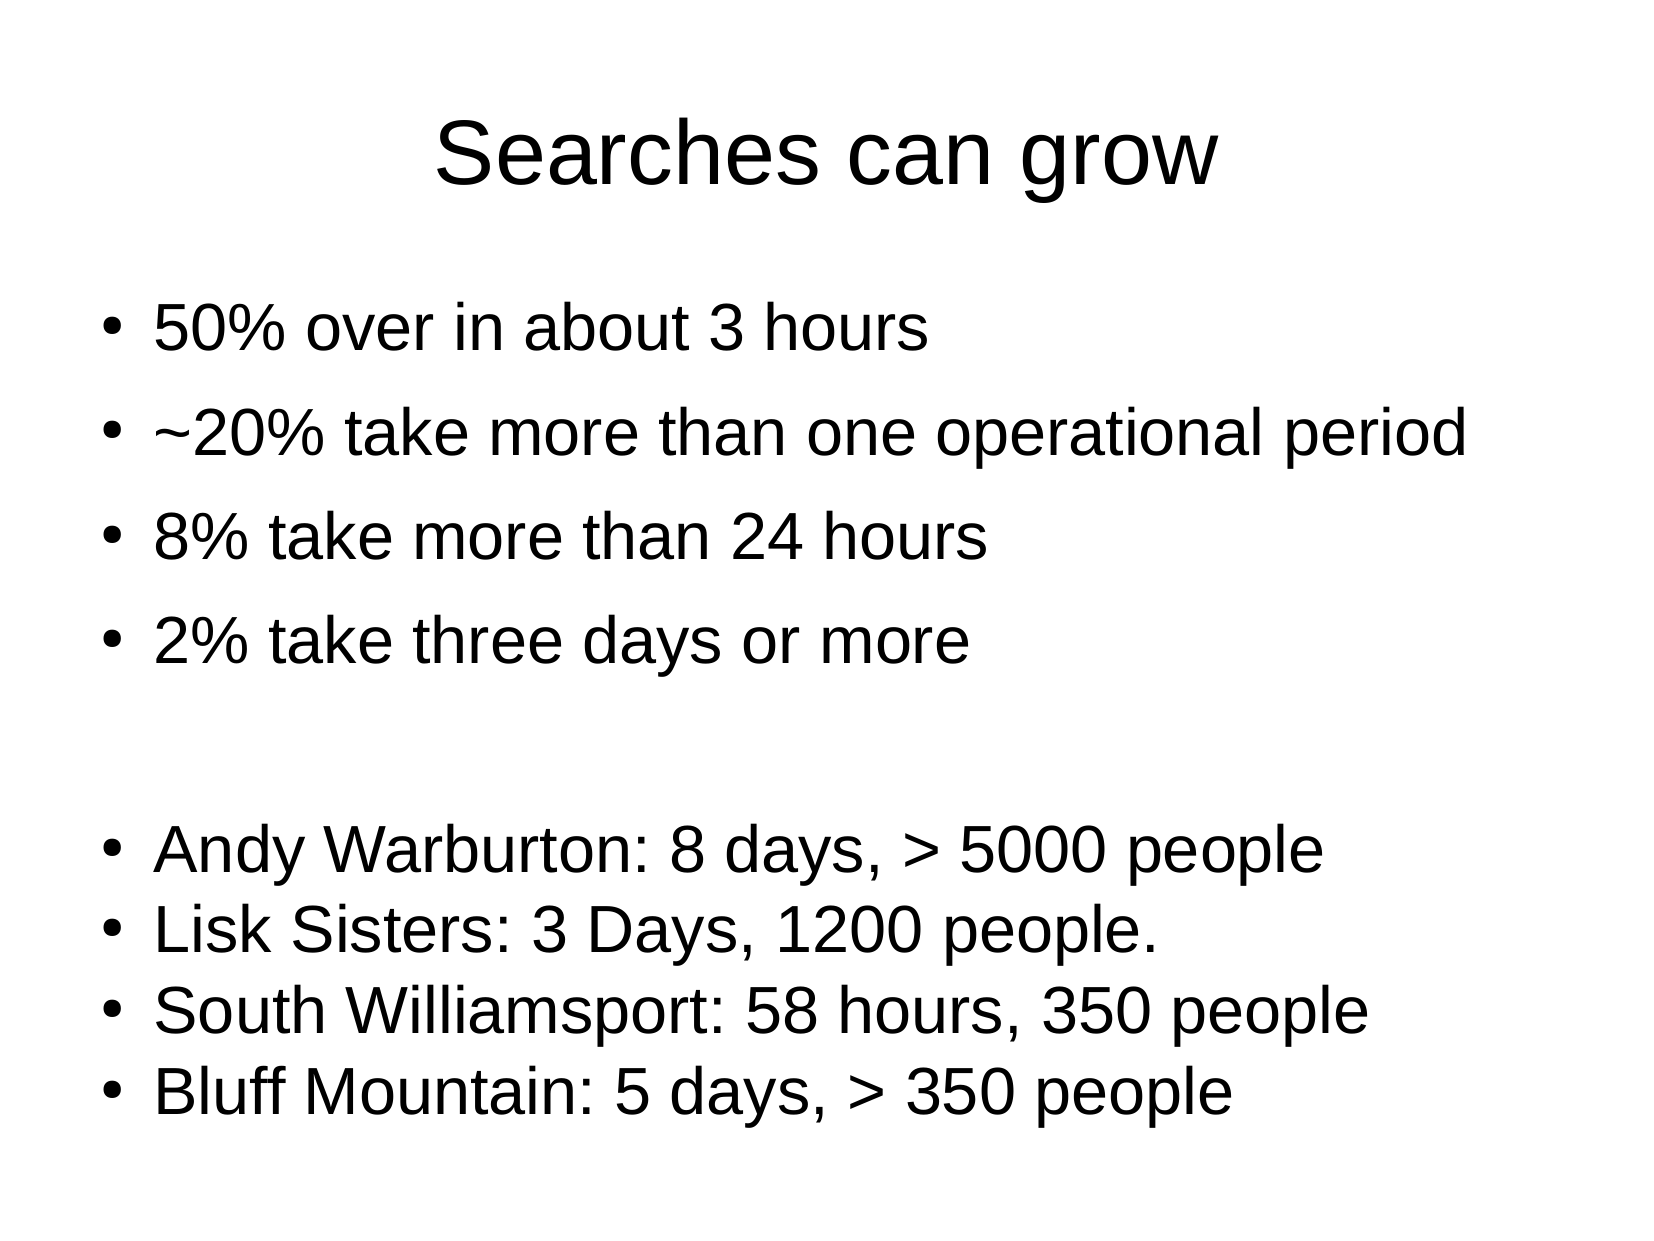

# Searches can grow
50% over in about 3 hours
~20% take more than one operational period
8% take more than 24 hours
2% take three days or more
Andy Warburton: 8 days, > 5000 people
Lisk Sisters: 3 Days, 1200 people.
South Williamsport: 58 hours, 350 people
Bluff Mountain: 5 days, > 350 people